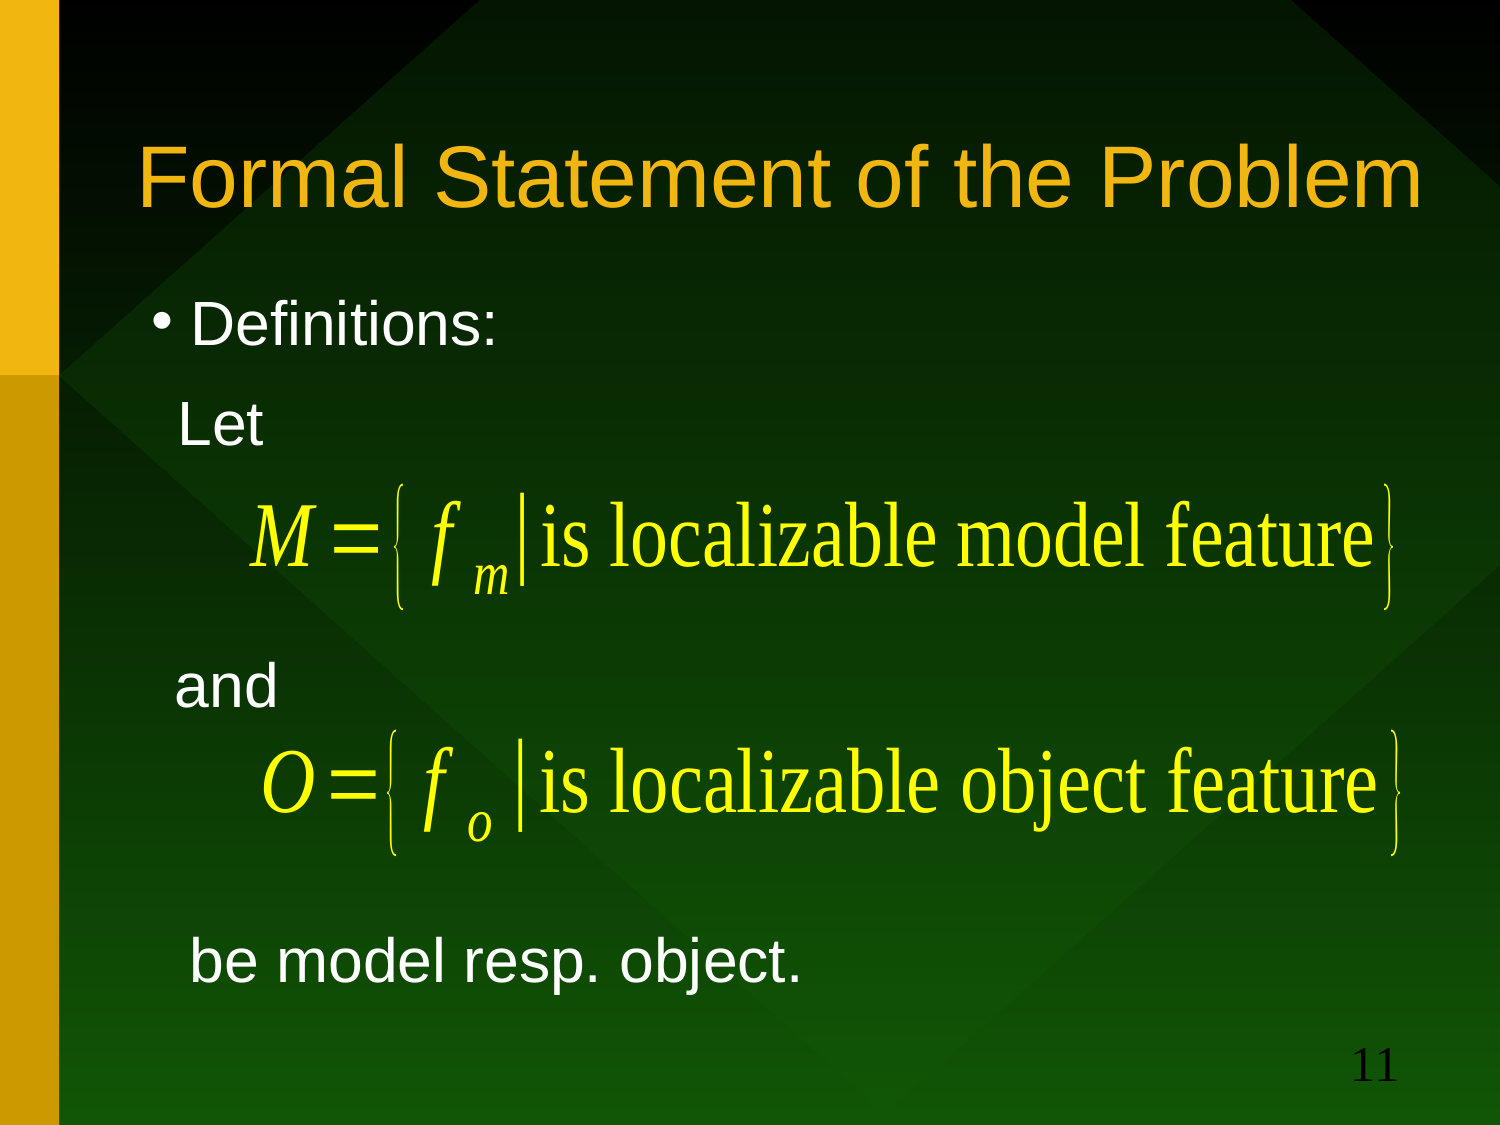

# Formal Statement of the Problem
 Definitions:
Let
and
be model resp. object.
11